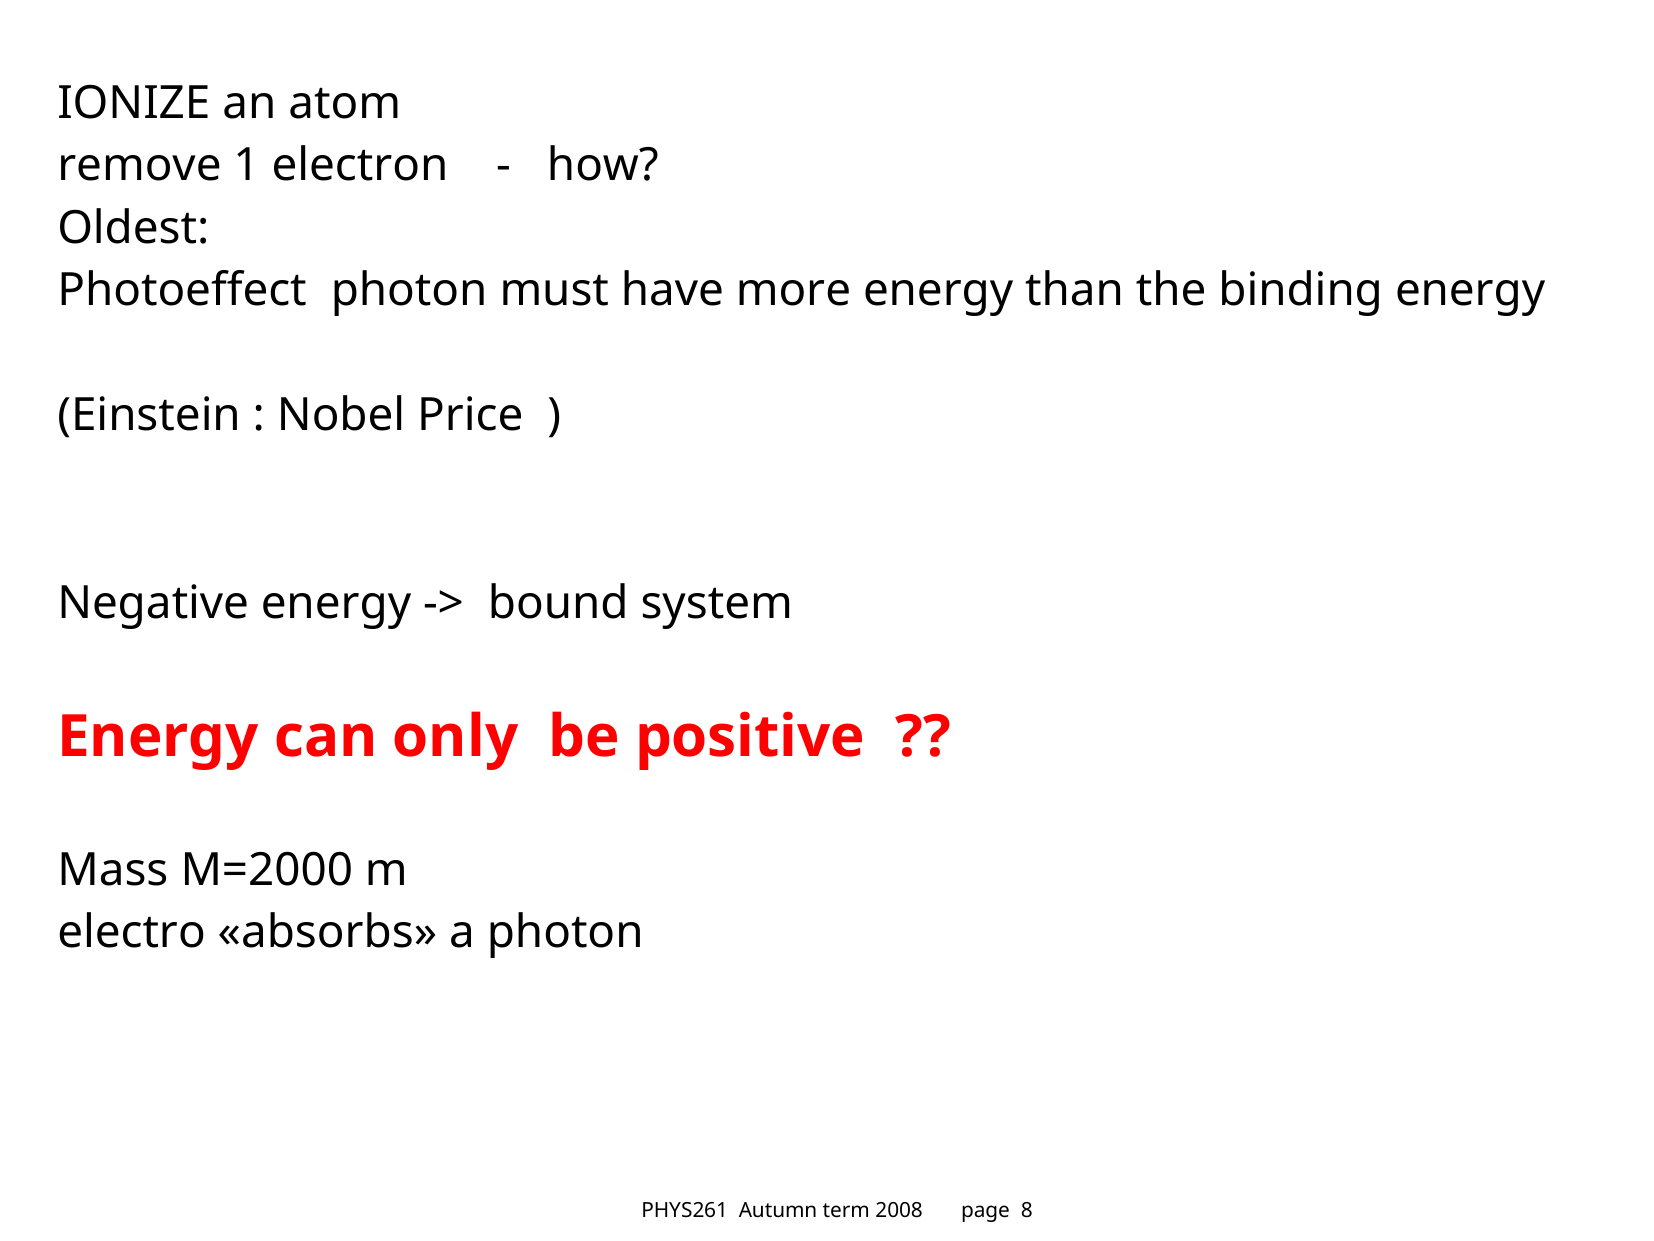

IONIZE an atom
remove 1 electron - how?
Oldest:
Photoeffect photon must have more energy than the binding energy
(Einstein : Nobel Price )
Negative energy -> bound system
Energy can only be positive ??
Mass M=2000 m
electro «absorbs» a photon